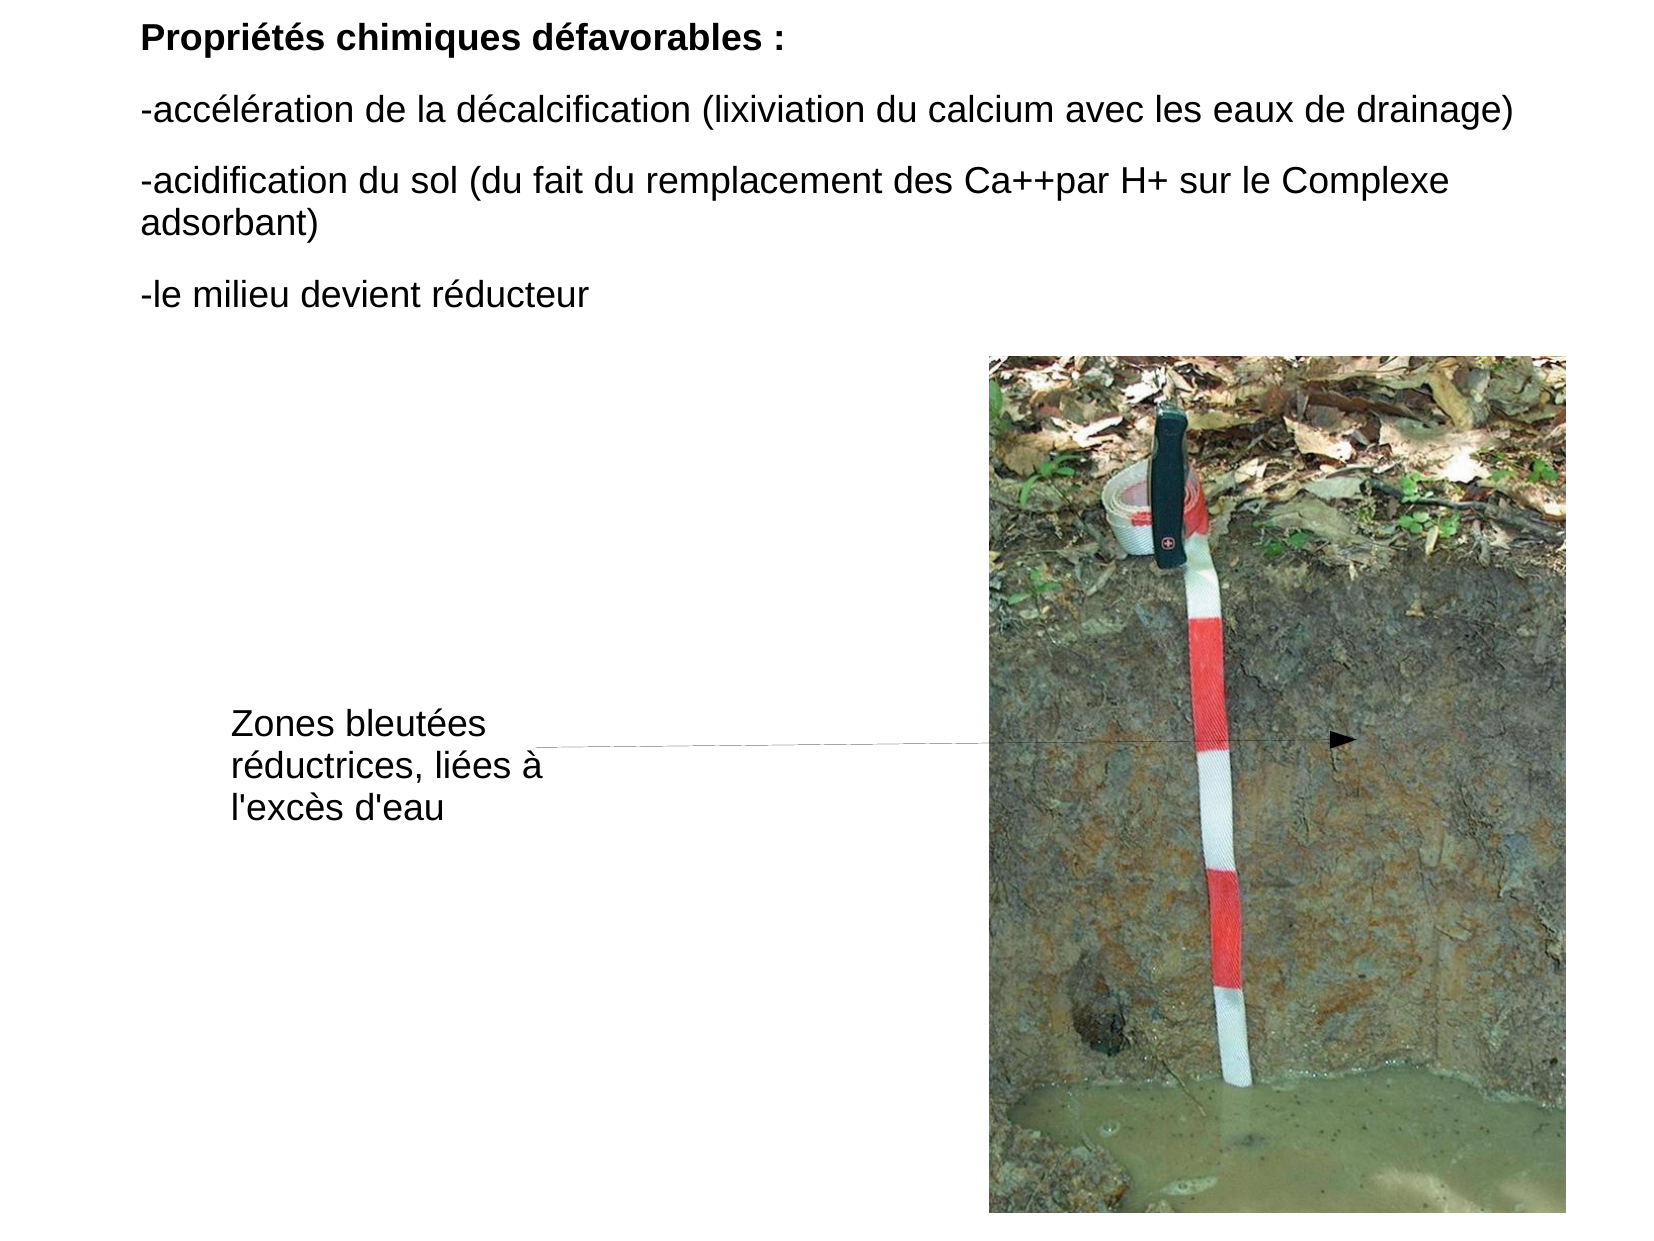

# Propriétés chimiques défavorables :
-accélération de la décalcification (lixiviation du calcium avec les eaux de drainage)
-acidification du sol (du fait du remplacement des Ca++par H+ sur le Complexe adsorbant)
-le milieu devient réducteur
Zones bleutées réductrices, liées à l'excès d'eau